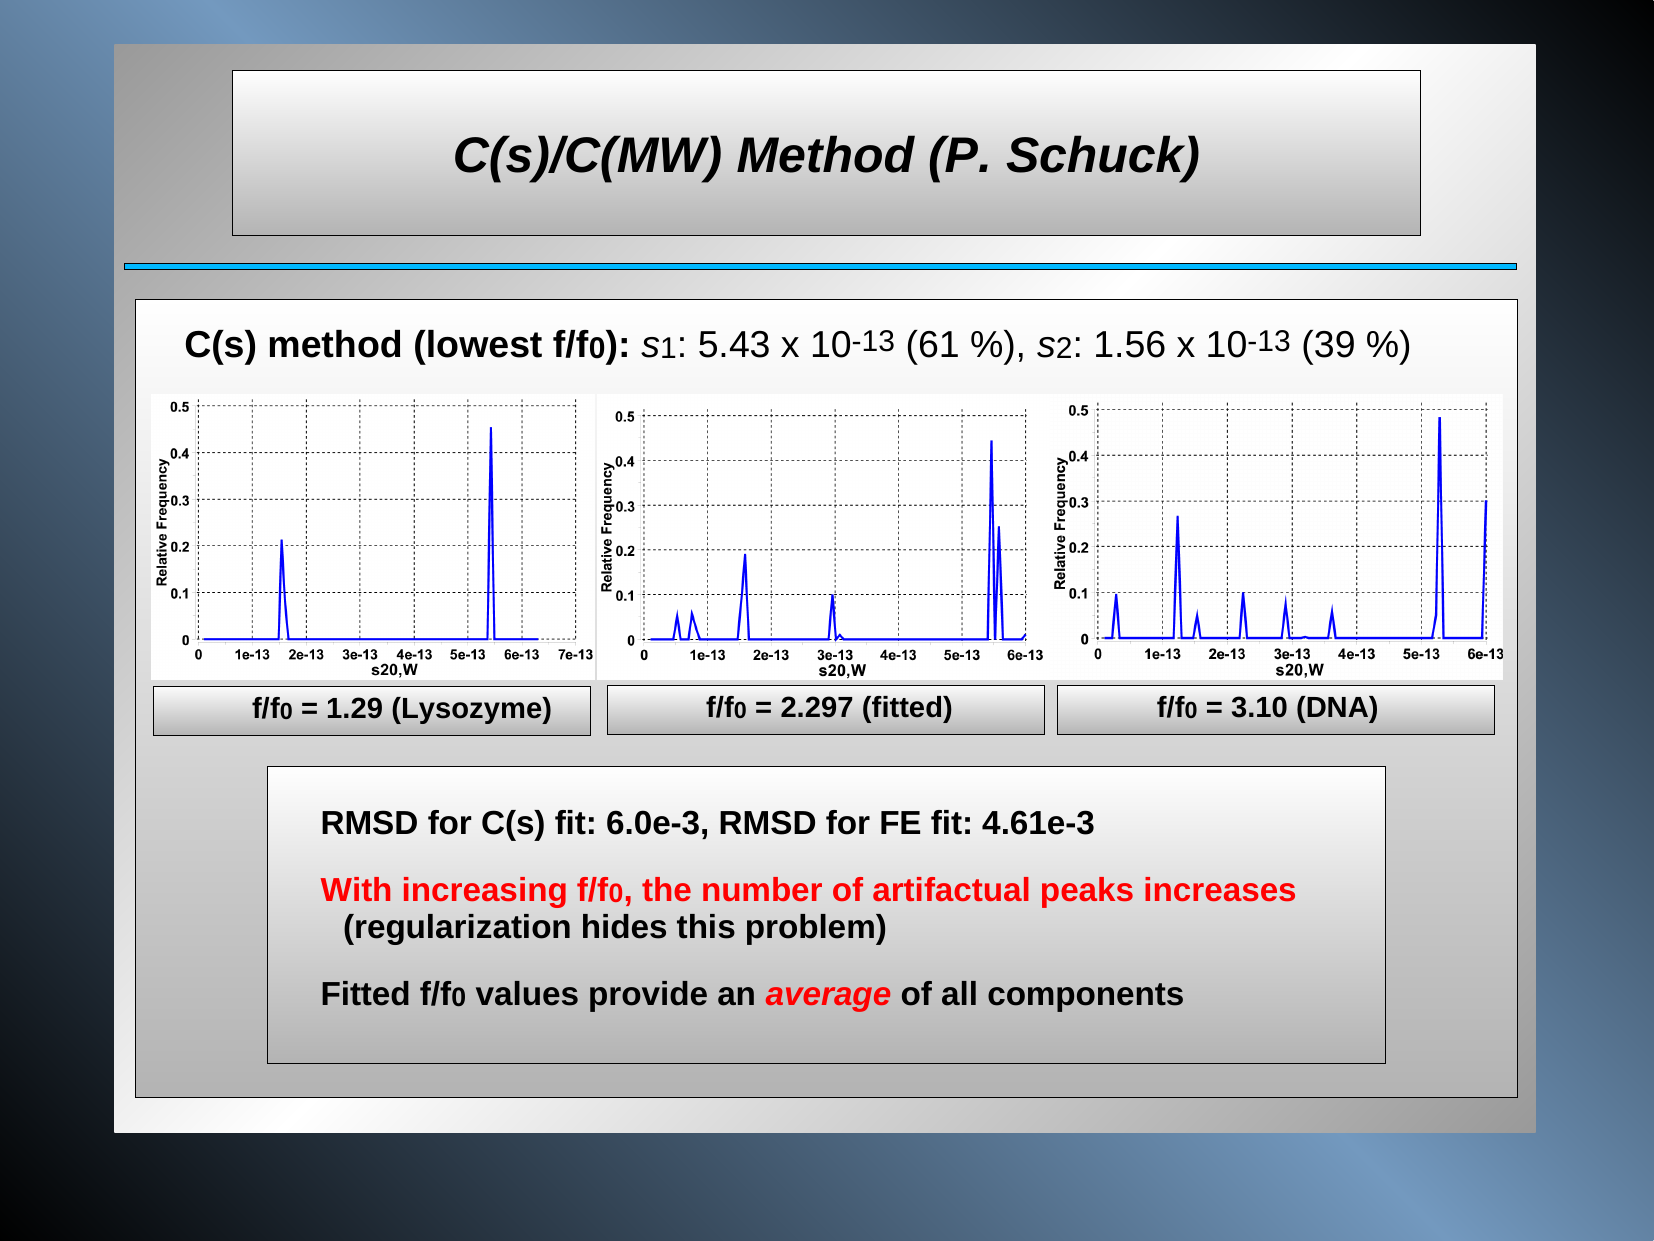

C(s)/C(MW) Method (P. Schuck)
C(s) method (lowest f/f0): s1: 5.43 x 10-13 (61 %), s2: 1.56 x 10-13 (39 %)
f/f0 = 2.297 (fitted)
f/f0 = 3.10 (DNA)
f/f0 = 1.29 (Lysozyme)
RMSD for C(s) fit: 6.0e-3, RMSD for FE fit: 4.61e-3
With increasing f/f0, the number of artifactual peaks increases (regularization hides this problem)
Fitted f/f0 values provide an average of all components